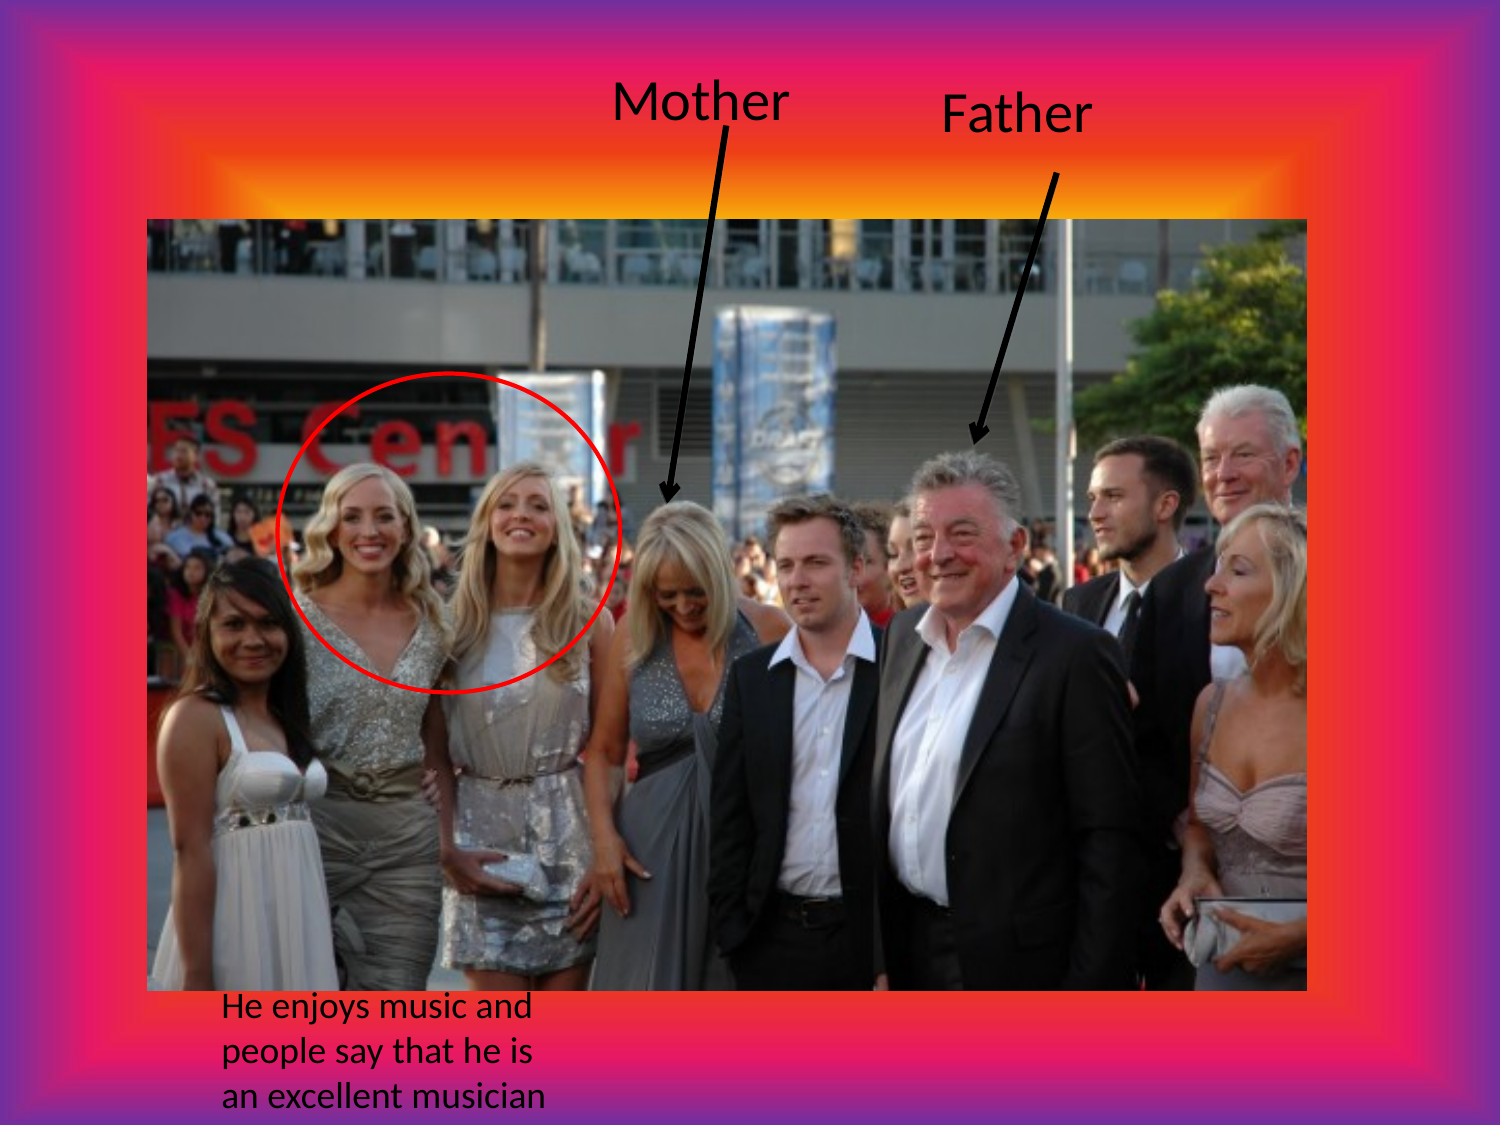

Mother
Father
#
He enjoys music and people say that he is an excellent musician